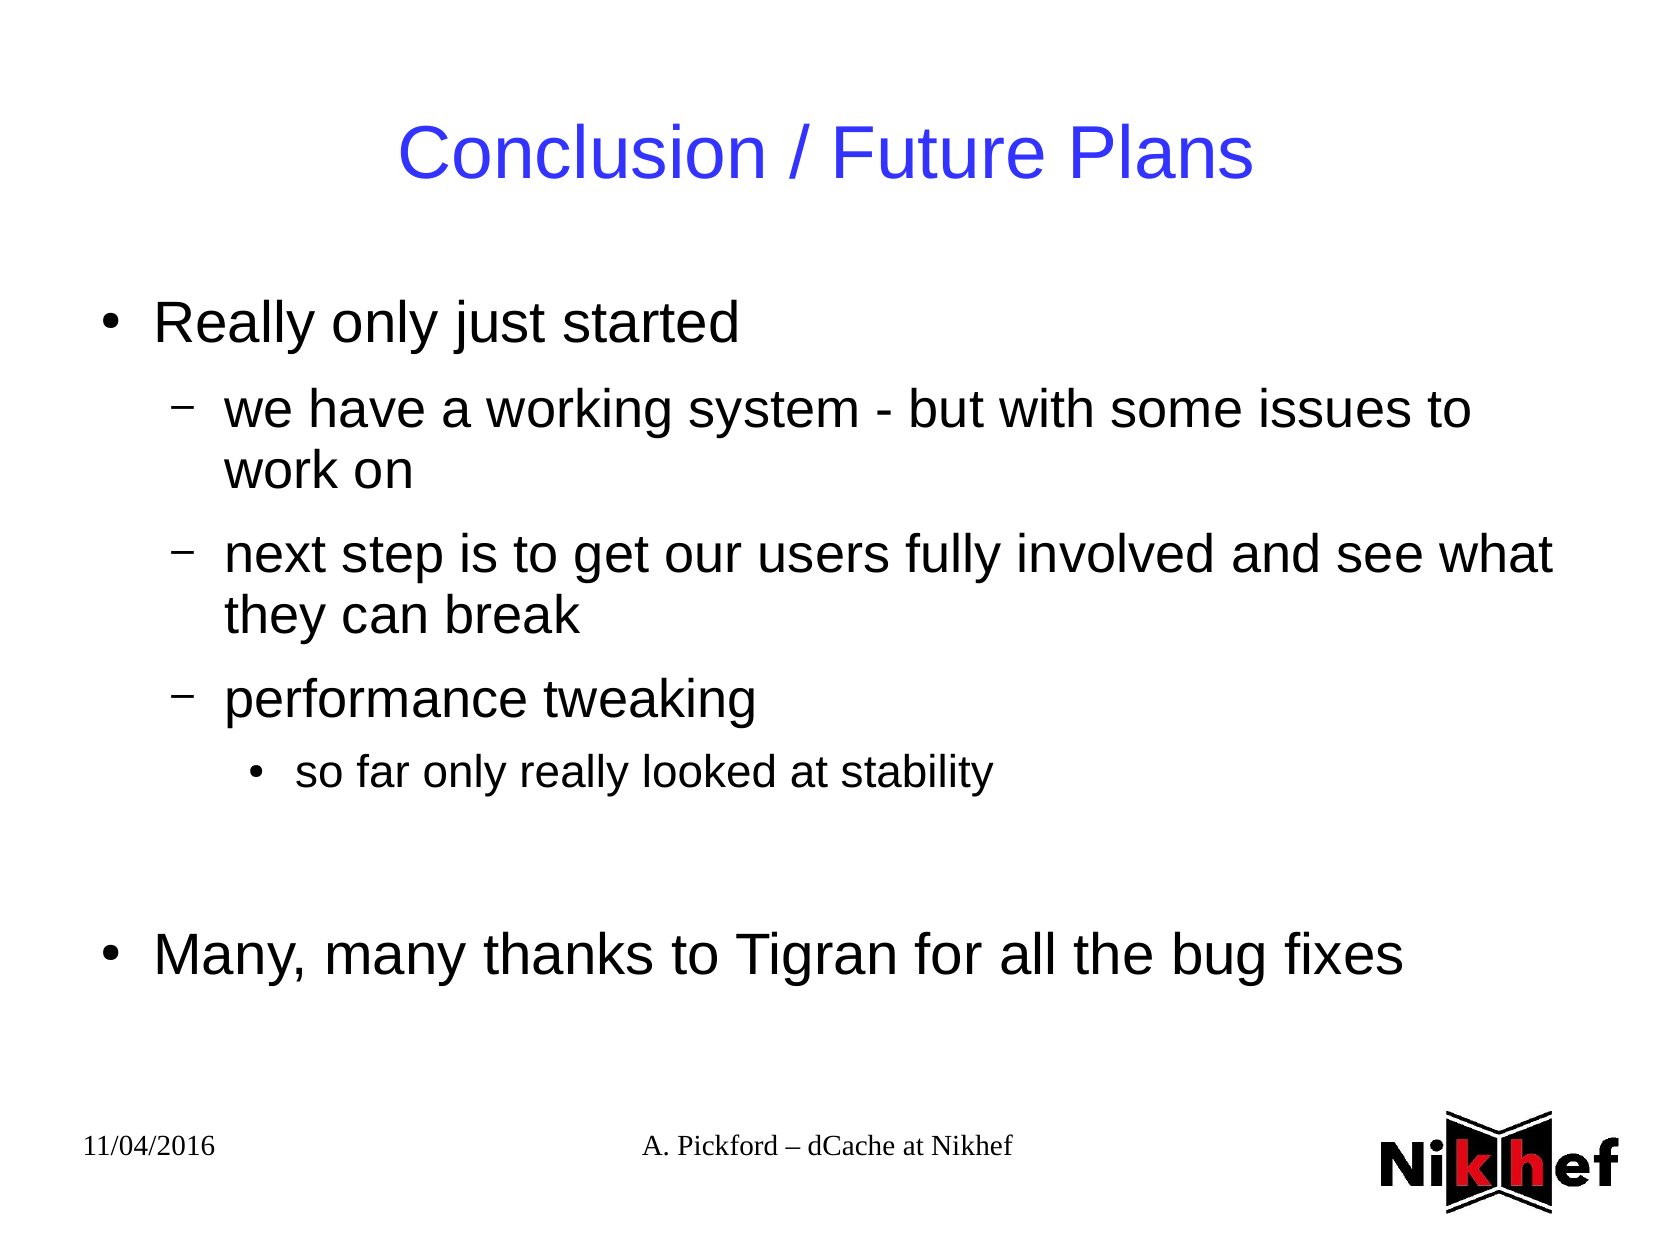

# Conclusion / Future Plans
Really only just started
we have a working system - but with some issues to work on
next step is to get our users fully involved and see what they can break
performance tweaking
so far only really looked at stability
Many, many thanks to Tigran for all the bug fixes